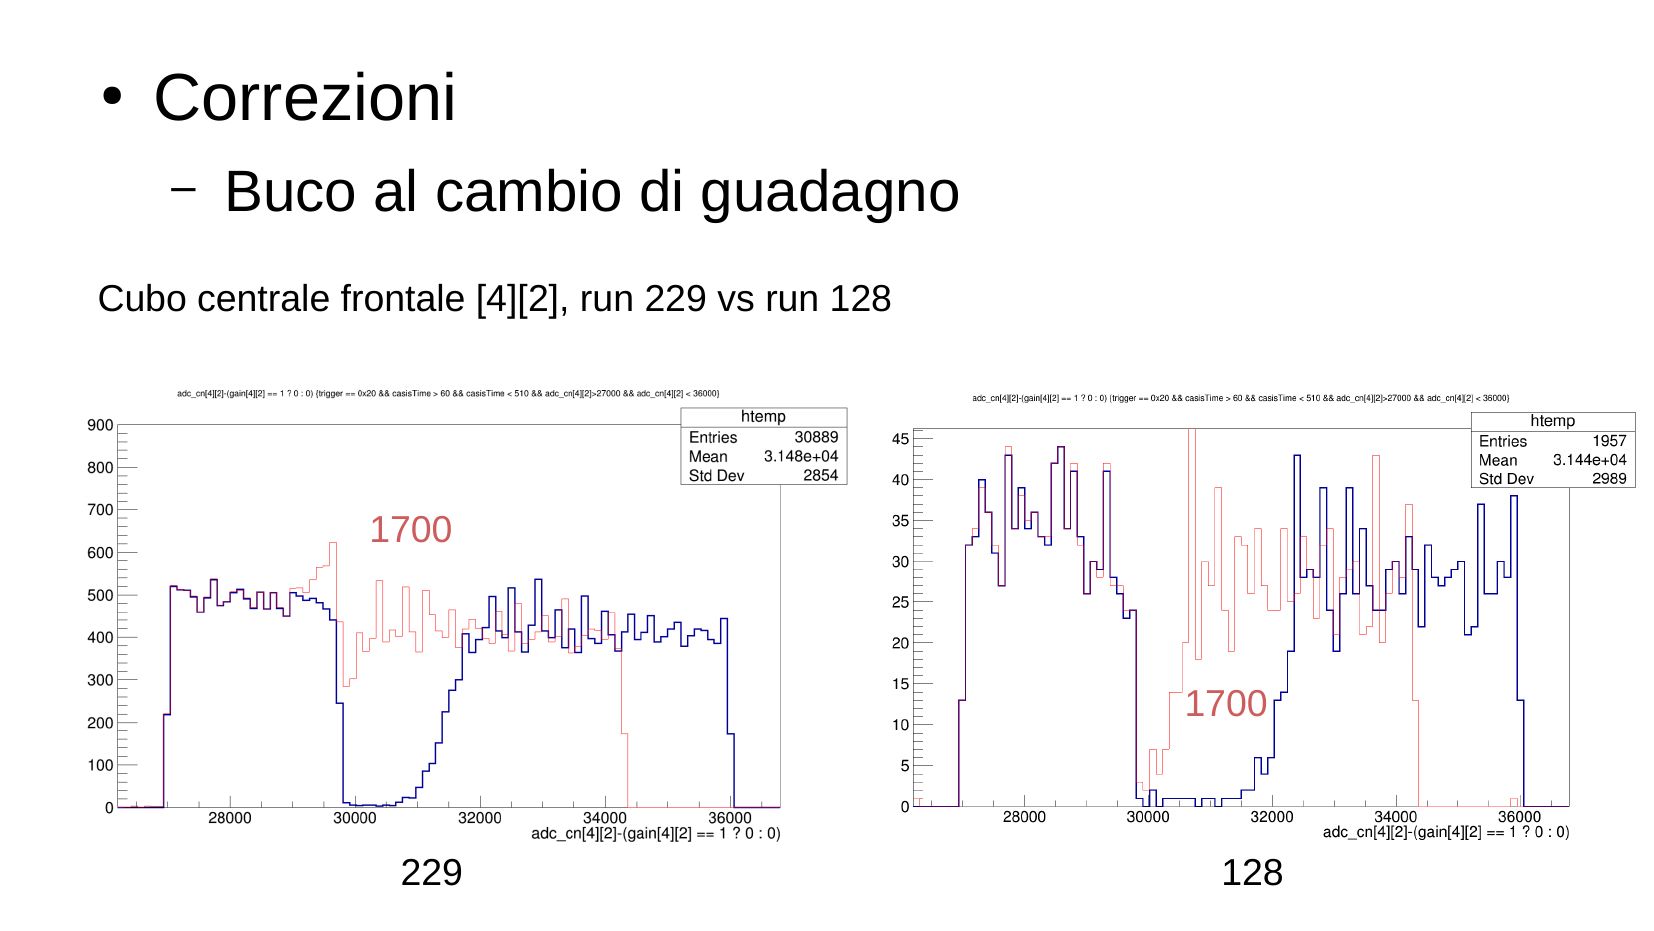

# Correzioni
Buco al cambio di guadagno
Cubo centrale frontale [4][2], run 229 vs run 128
1700
1700
229
128